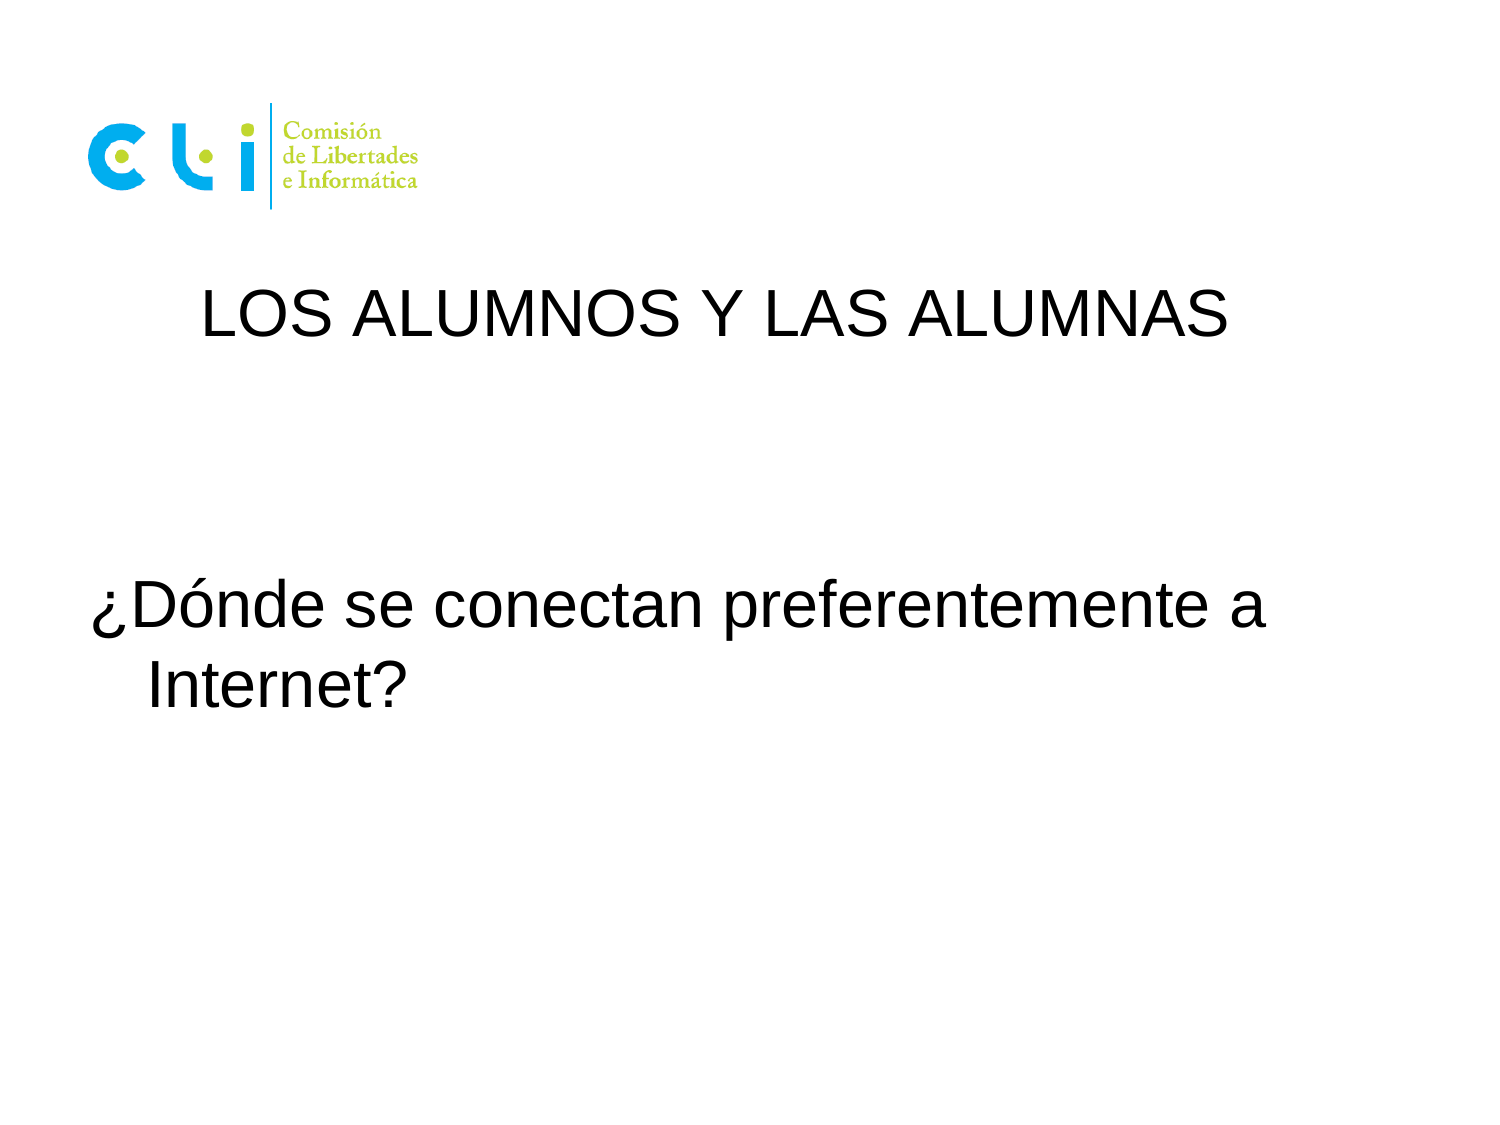

# LOS ALUMNOS Y LAS ALUMNAS
¿Dónde se conectan preferentemente a Internet?